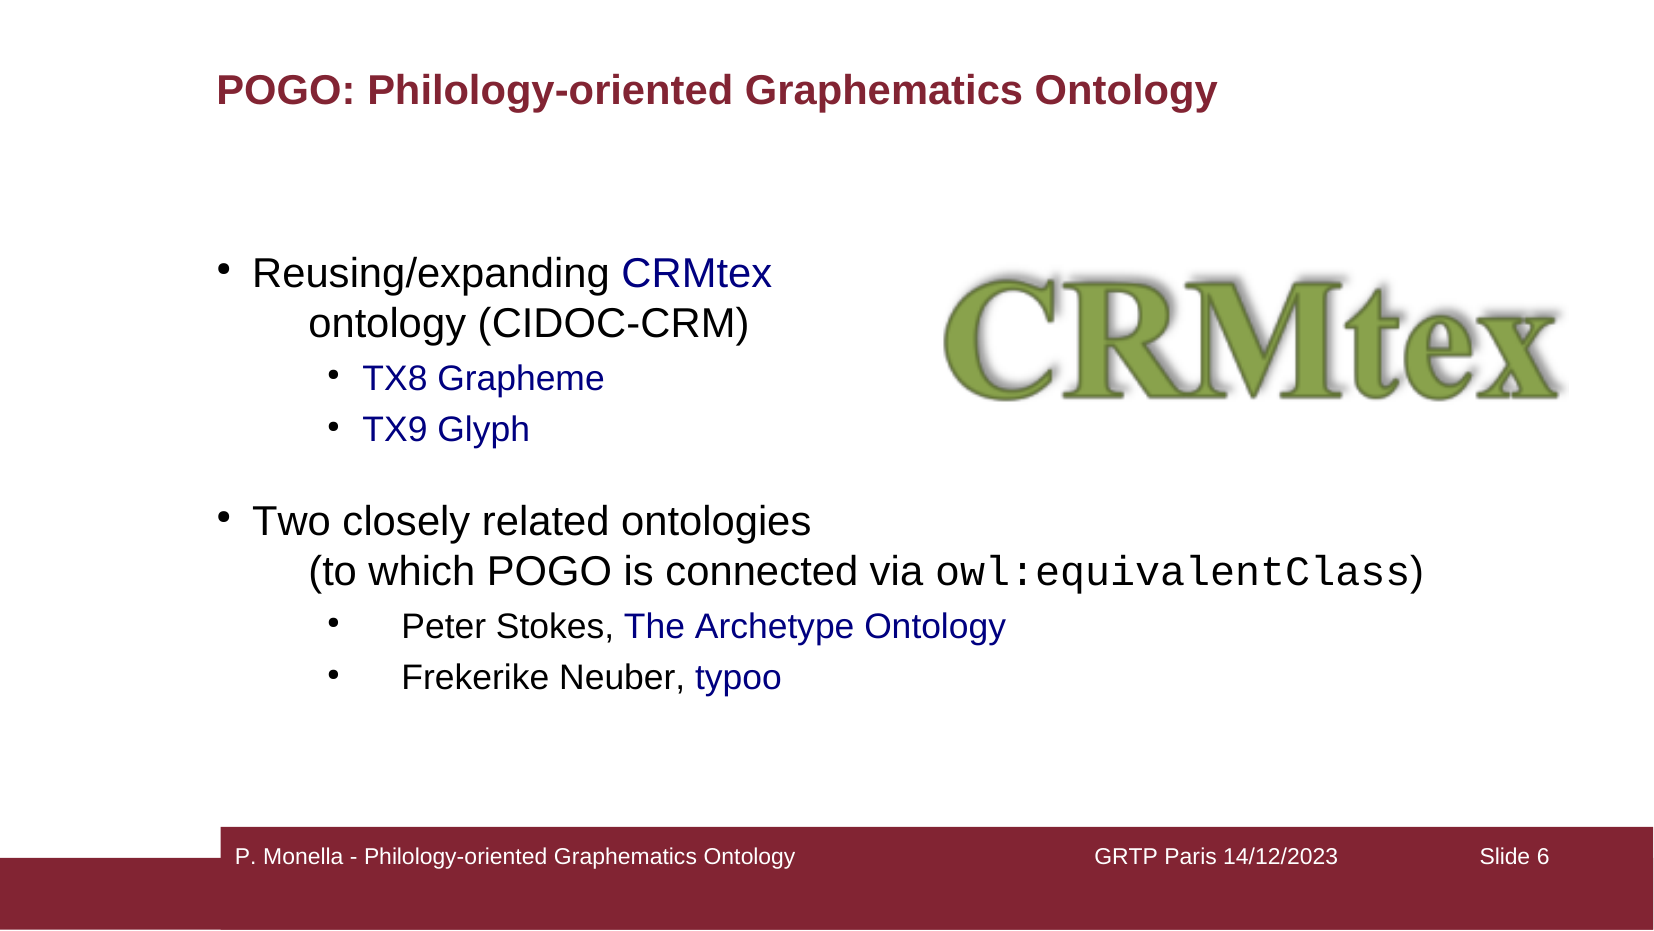

# POGO: Philology-oriented Graphematics Ontology
Reusing/expanding CRMtex ontology (CIDOC-CRM)
TX8 Grapheme
TX9 Glyph
Two closely related ontologies
(to which POGO is connected via owl:equivalentClass)
 Peter Stokes, The Archetype Ontology
 Frekerike Neuber, typoo
P. Monella - Philology-oriented Graphematics Ontology
6